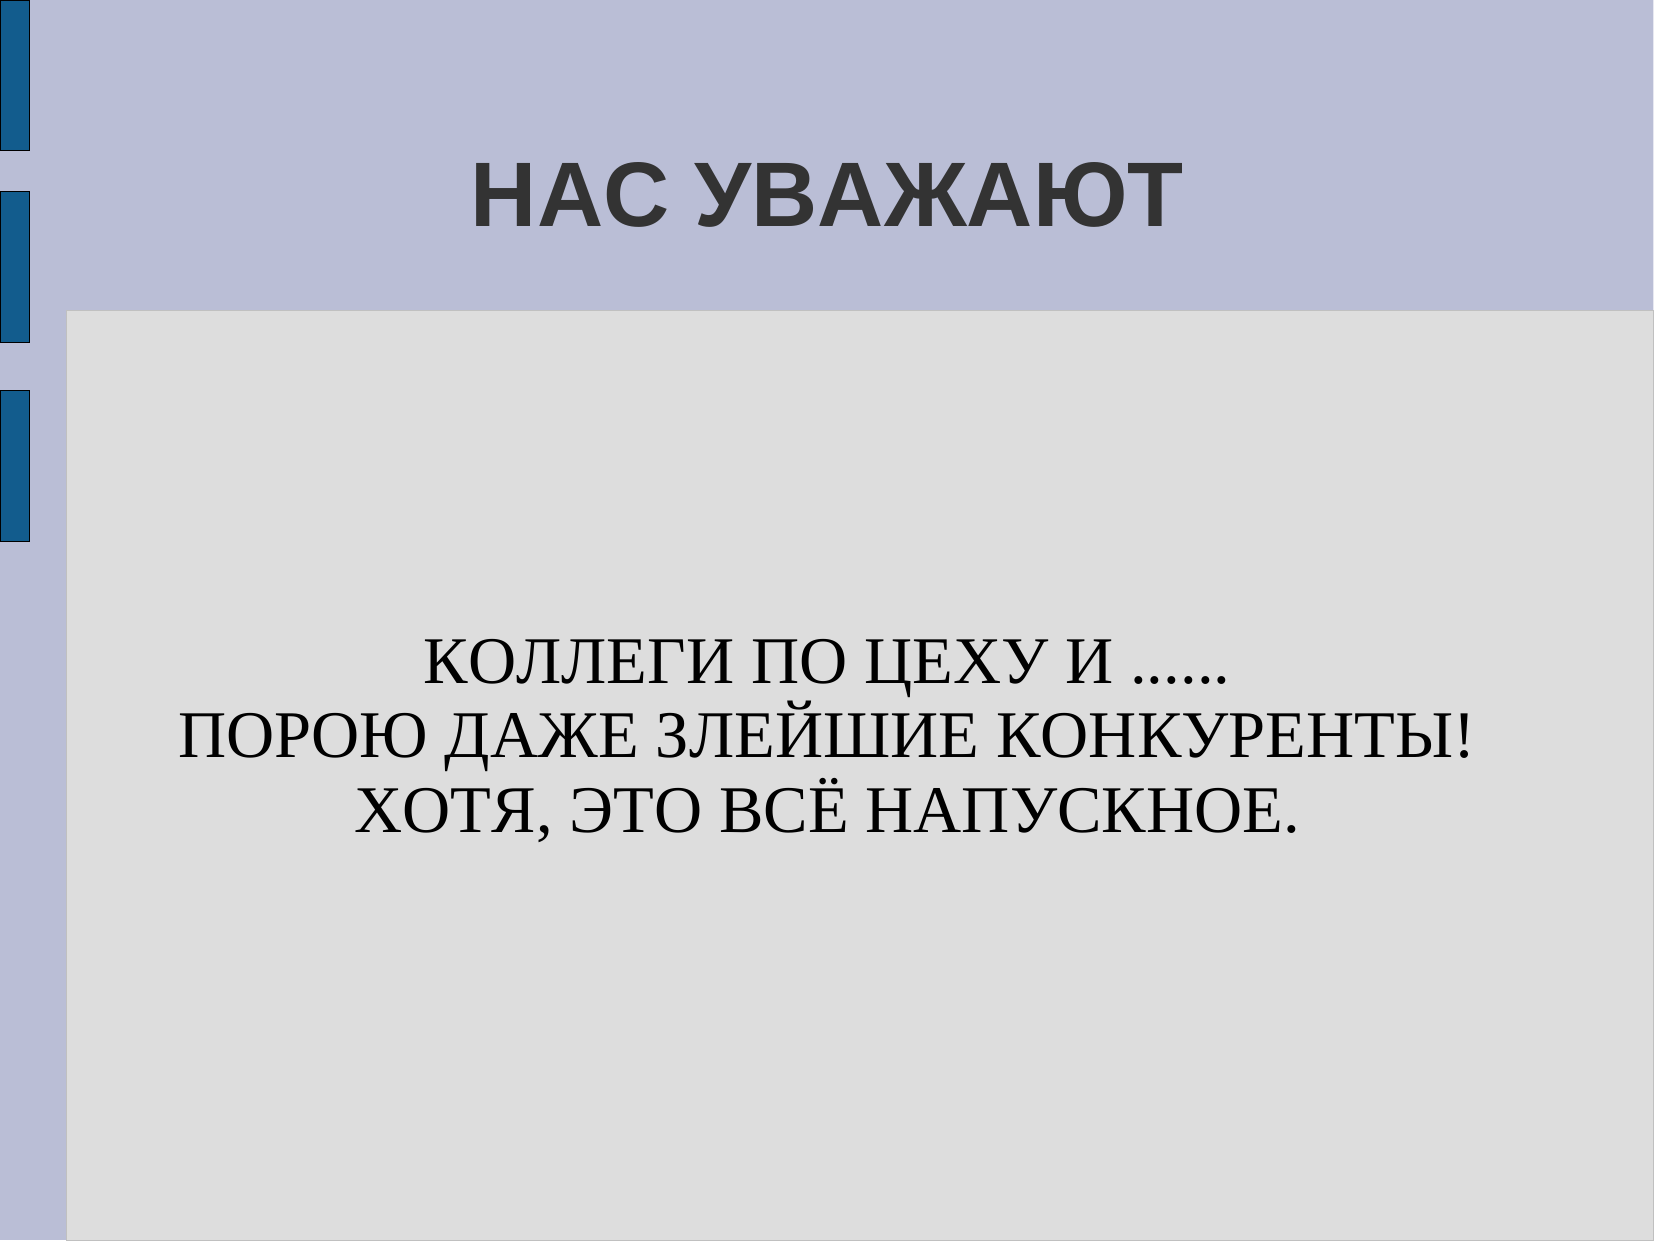

# НАС УВАЖАЮТ
КОЛЛЕГИ ПО ЦЕХУ И ......
ПОРОЮ ДАЖЕ ЗЛЕЙШИЕ КОНКУРЕНТЫ!
ХОТЯ, ЭТО ВСЁ НАПУСКНОЕ.